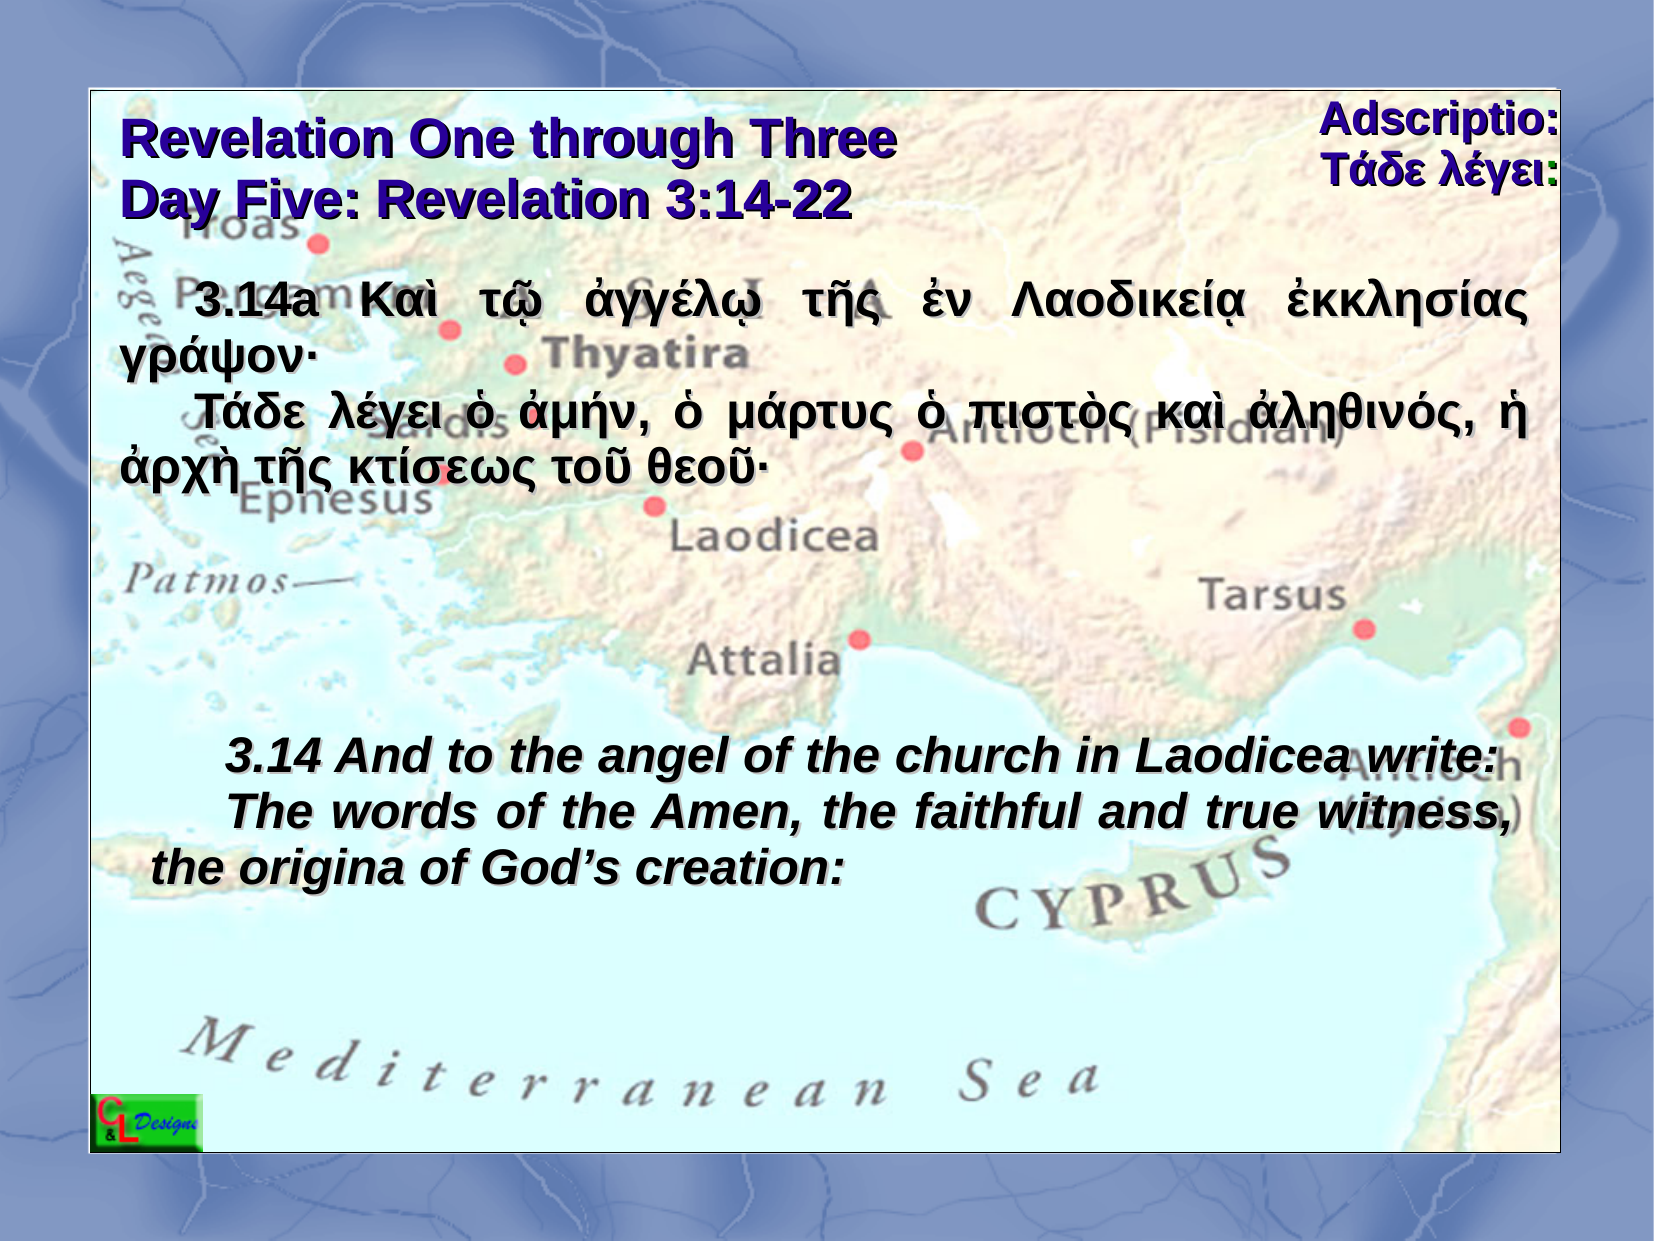

Adscriptio:
	Τάδε λέγει:
# Revelation One through Three Day Five: Revelation 3:14-22
	3.14a Καὶ τῷ ἀγγέλῳ τῆς ἐν Λαοδικείᾳ ἐκκλησίας γράψον·
	Τάδε λέγει ὁ ἀμήν, ὁ μάρτυς ὁ πιστὸς καὶ ἀληθινός, ἡ ἀρχὴ τῆς κτίσεως τοῦ θεοῦ·
	3.14 And to the angel of the church in Laodicea write:
	The words of the Amen, the faithful and true witness, the origina of God’s creation: